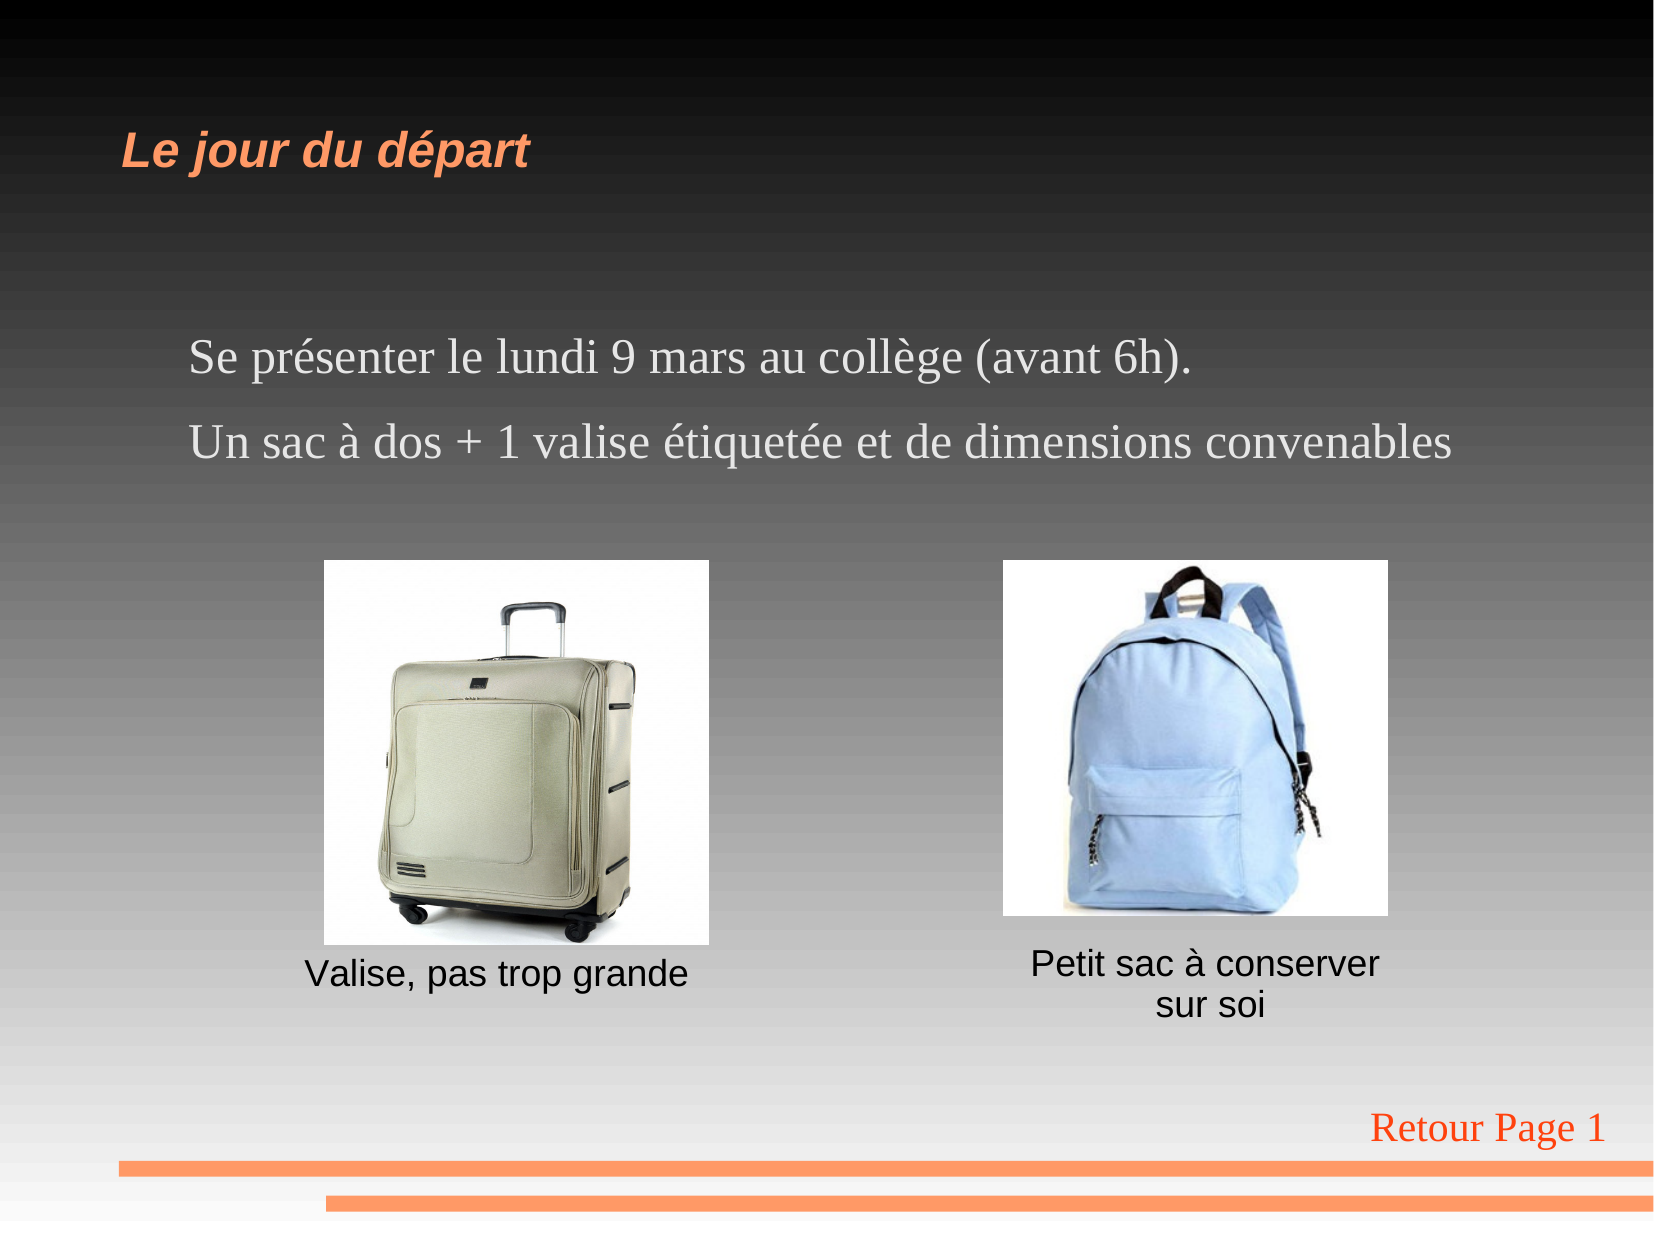

# Le jour du départ
Se présenter le lundi 9 mars au collège (avant 6h).
Un sac à dos + 1 valise étiquetée et de dimensions convenables
Petit sac à conserver sur soi
Valise, pas trop grande
Retour Page 1